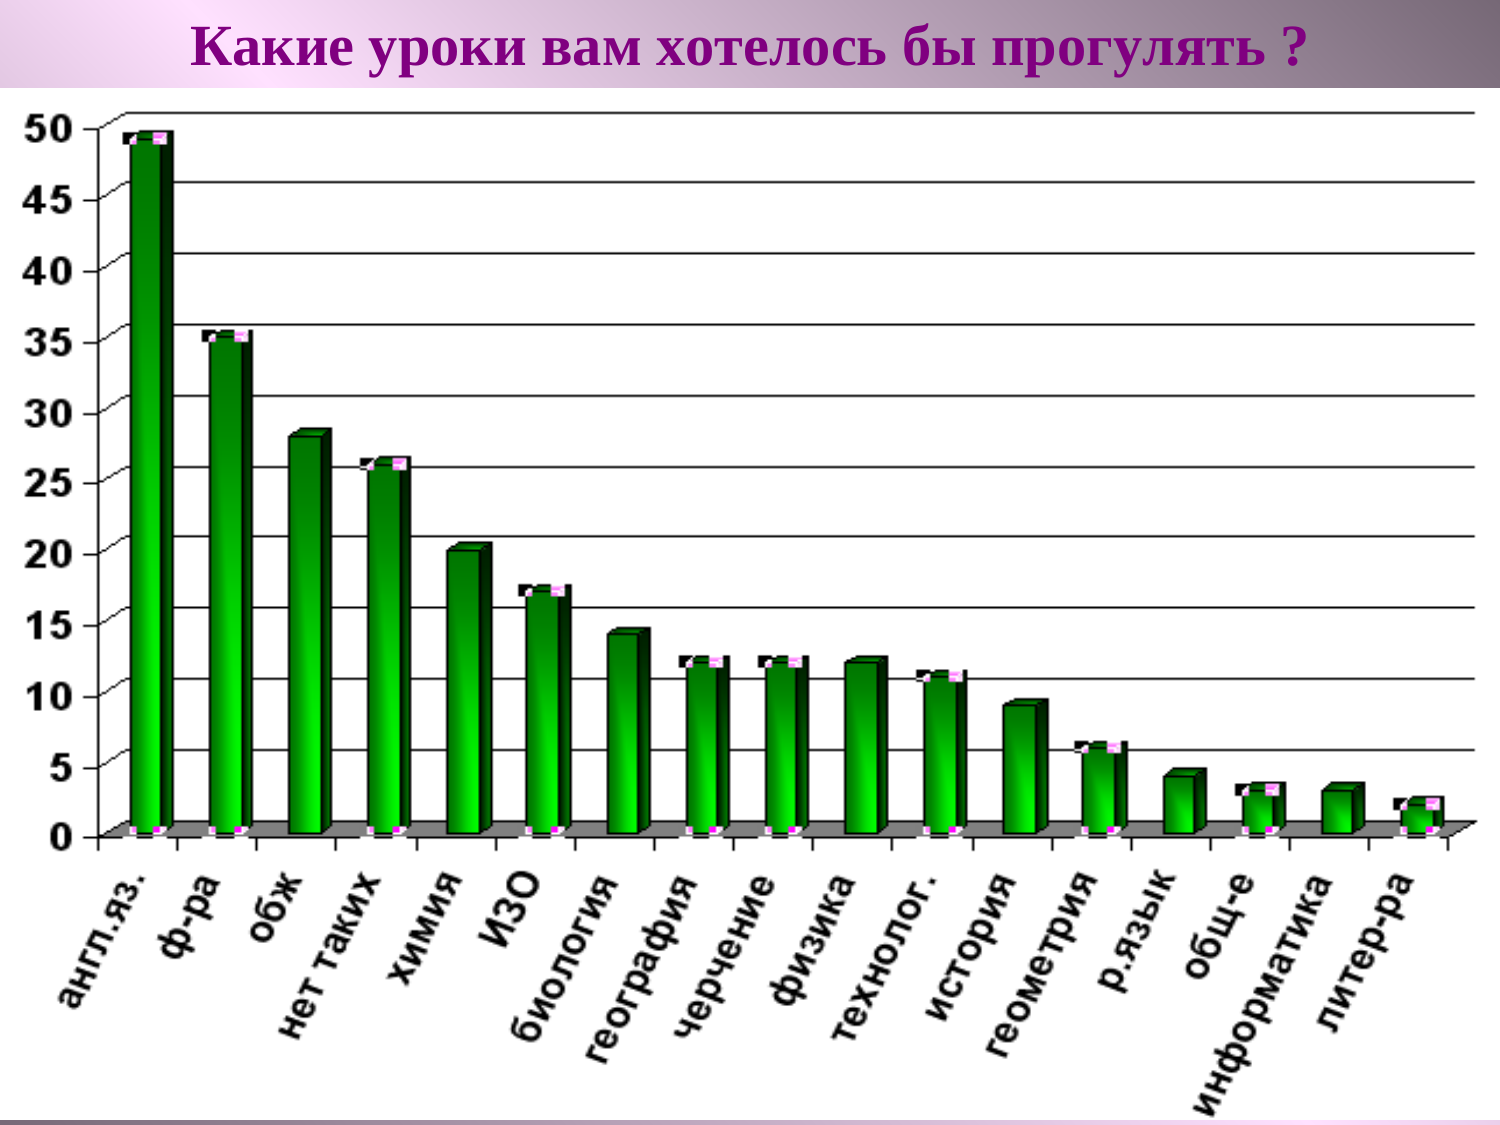

# Какие уроки вам хотелось бы прогулять ?